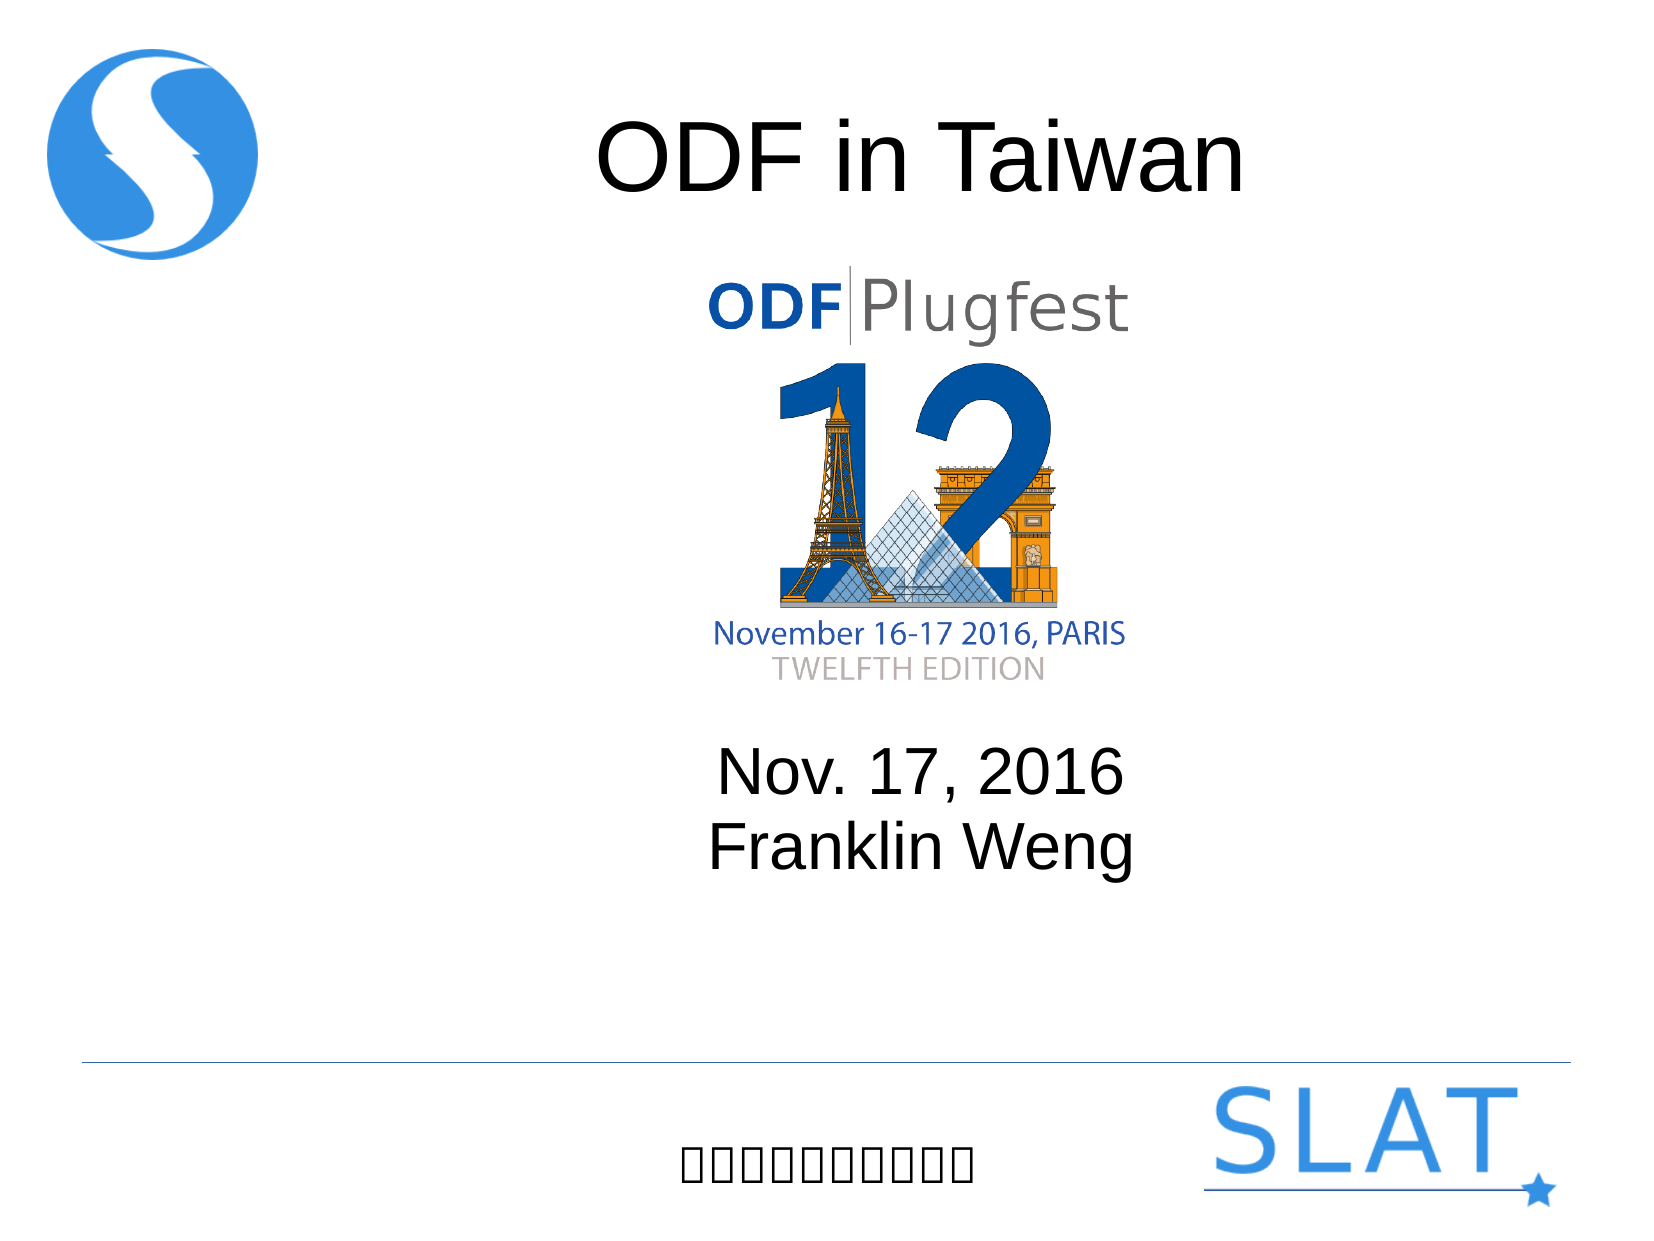

# ODF in Taiwan
Nov. 17, 2016
Franklin Weng
LibreOffice Brno 2016 Conference Presentation